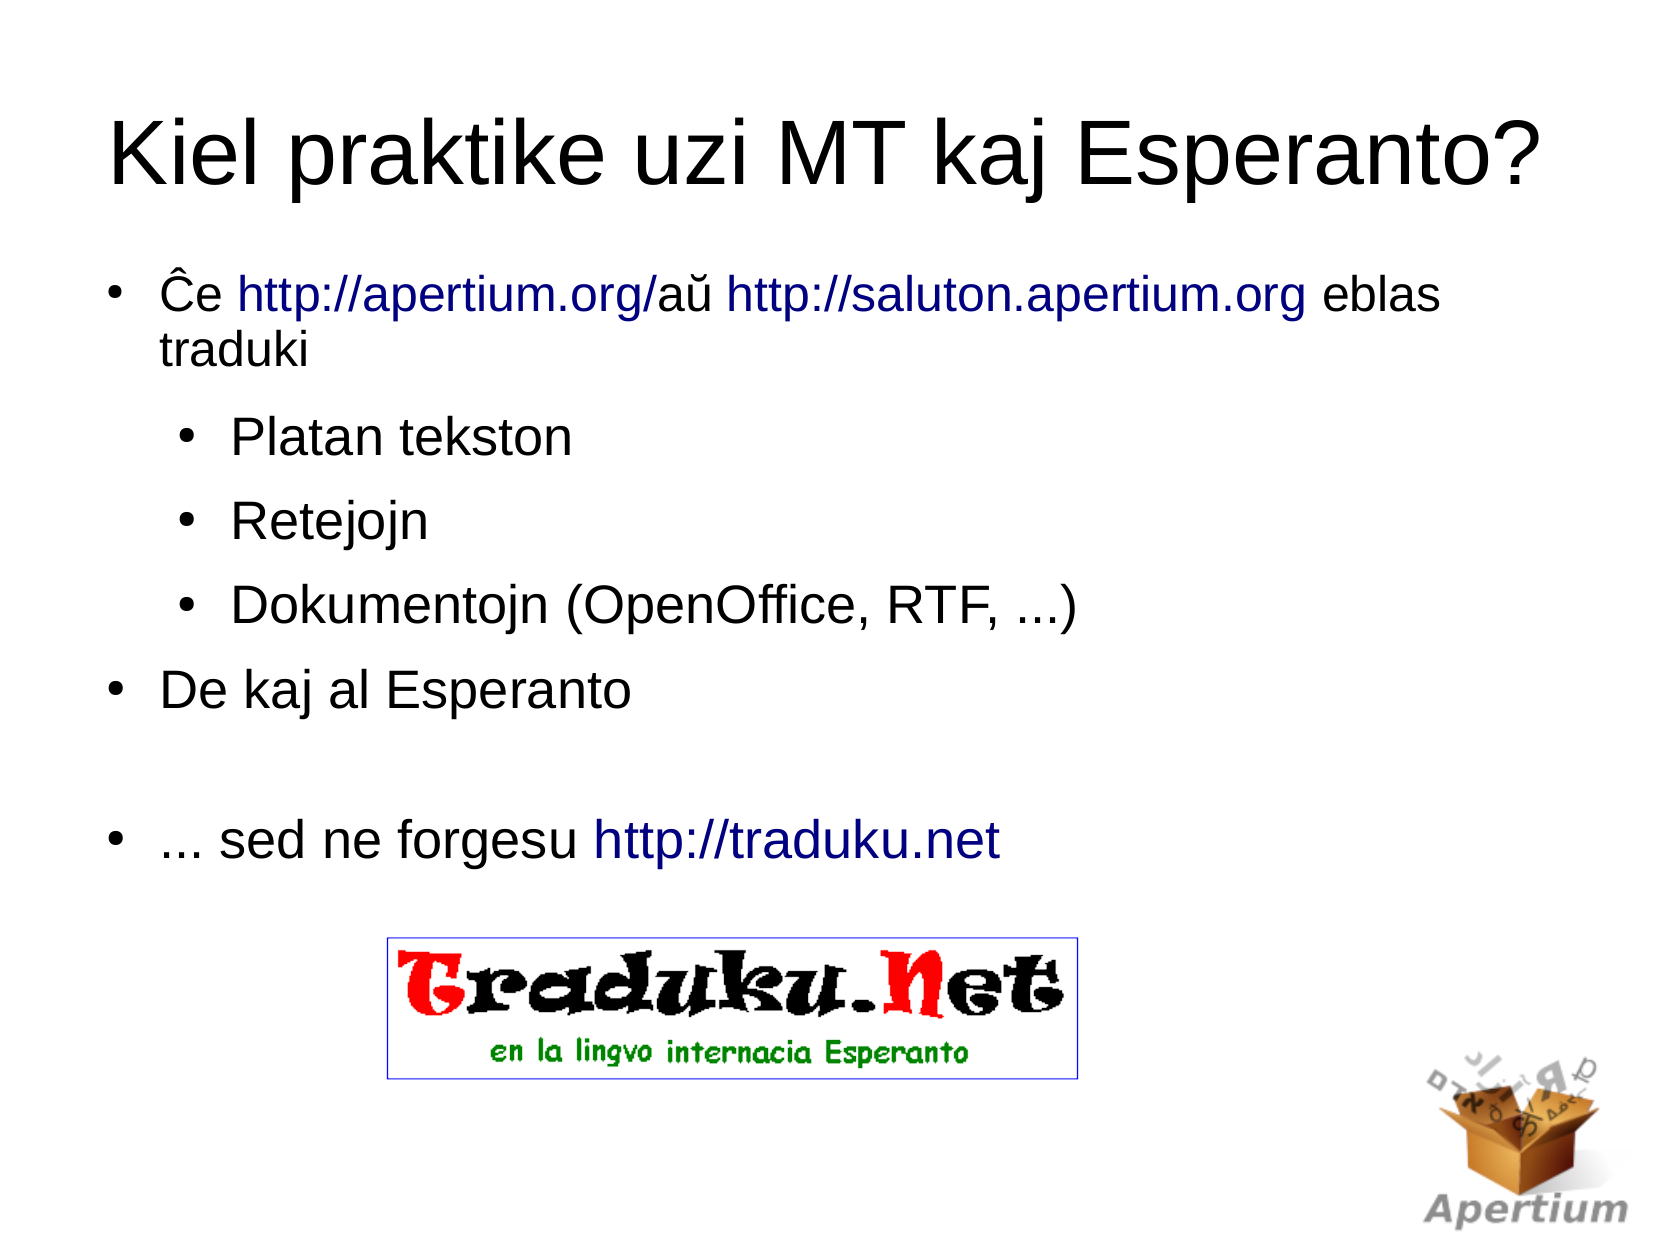

# Kiel praktike uzi MT kaj Esperanto?
Ĉe http://apertium.org/aŭ http://saluton.apertium.org eblas traduki
Platan tekston
Retejojn
Dokumentojn (OpenOffice, RTF, ...)
De kaj al Esperanto
... sed ne forgesu http://traduku.net